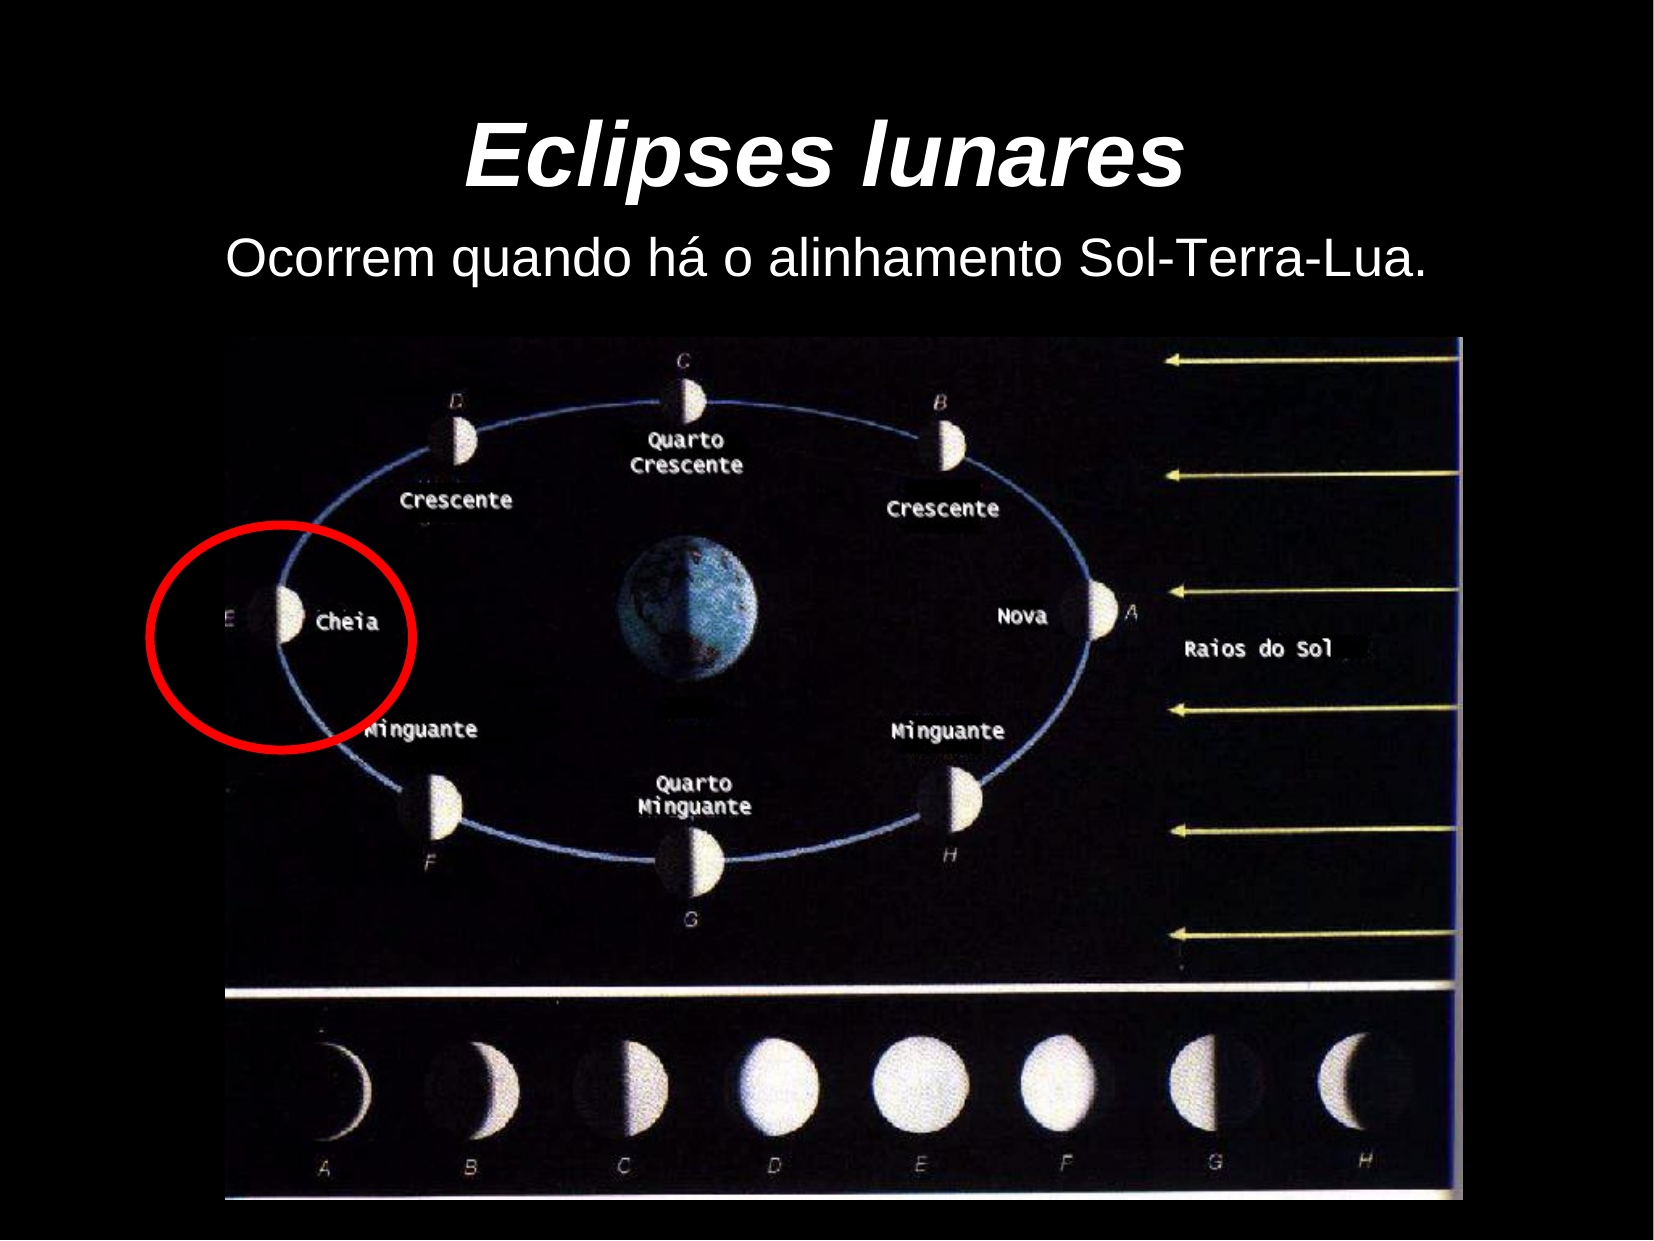

# Eclipses lunares
Ocorrem quando há o alinhamento Sol-Terra-Lua.